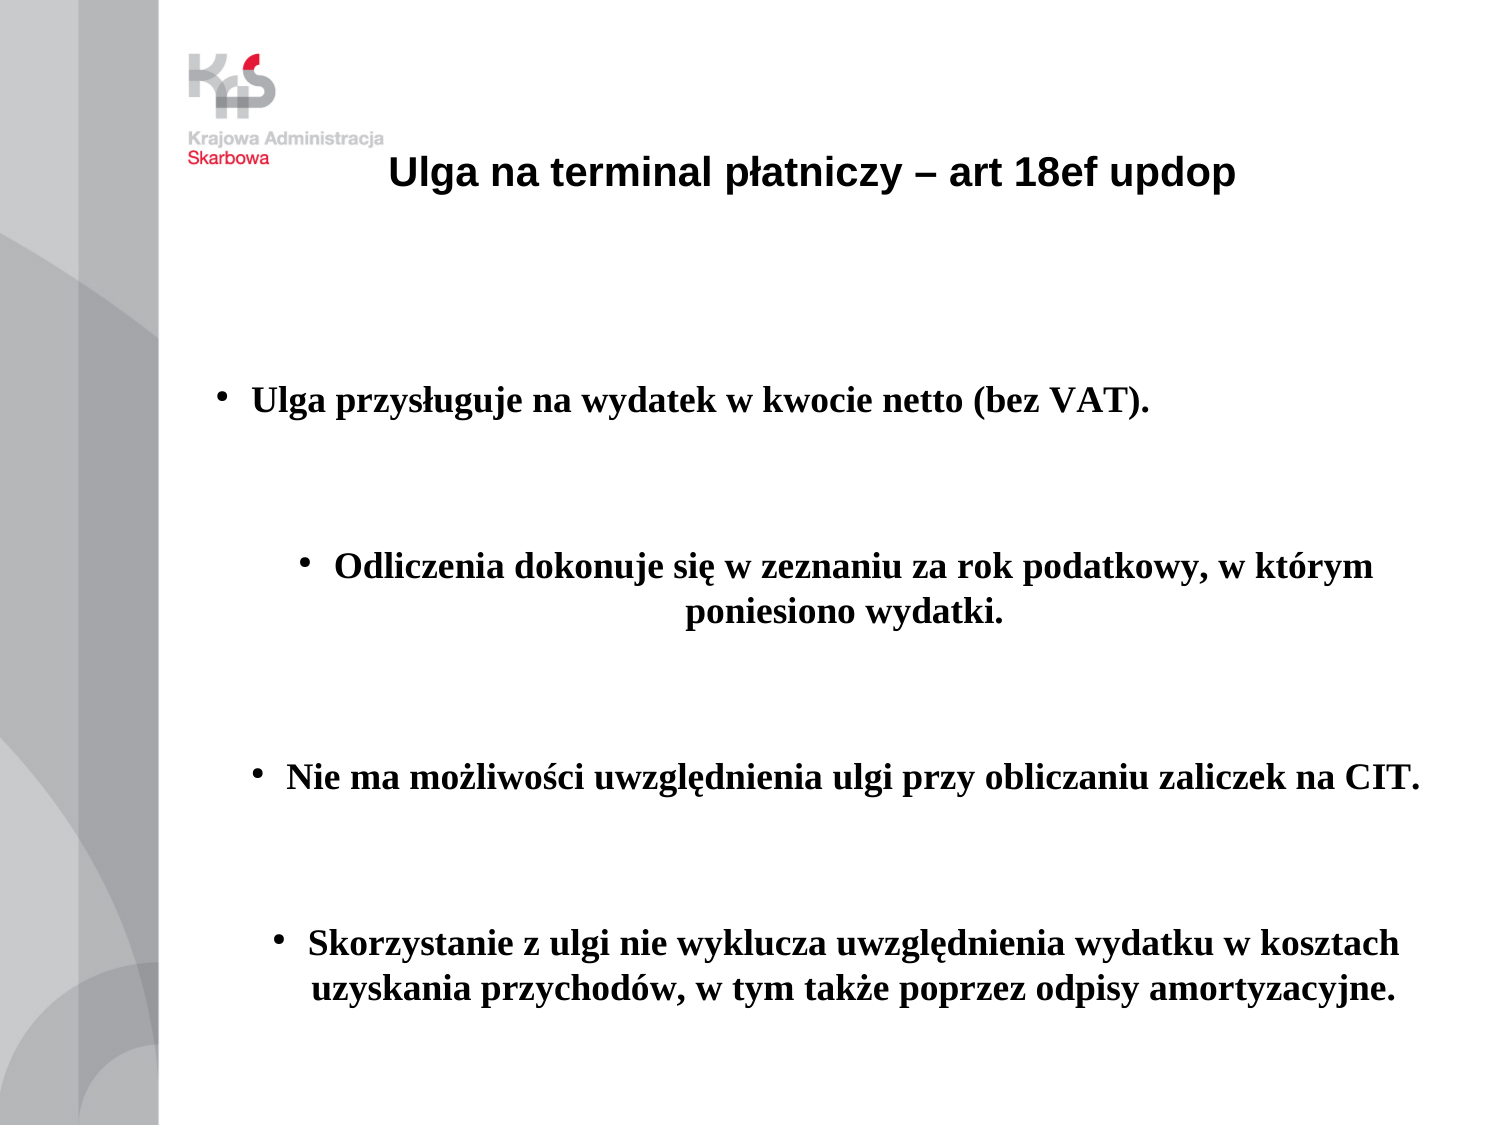

Ulga na terminal płatniczy – art 18ef updop
Ulga przysługuje na wydatek w kwocie netto (bez VAT).
Odliczenia dokonuje się w zeznaniu za rok podatkowy, w którym poniesiono wydatki.
Nie ma możliwości uwzględnienia ulgi przy obliczaniu zaliczek na CIT.
Skorzystanie z ulgi nie wyklucza uwzględnienia wydatku w kosztach uzyskania przychodów, w tym także poprzez odpisy amortyzacyjne.